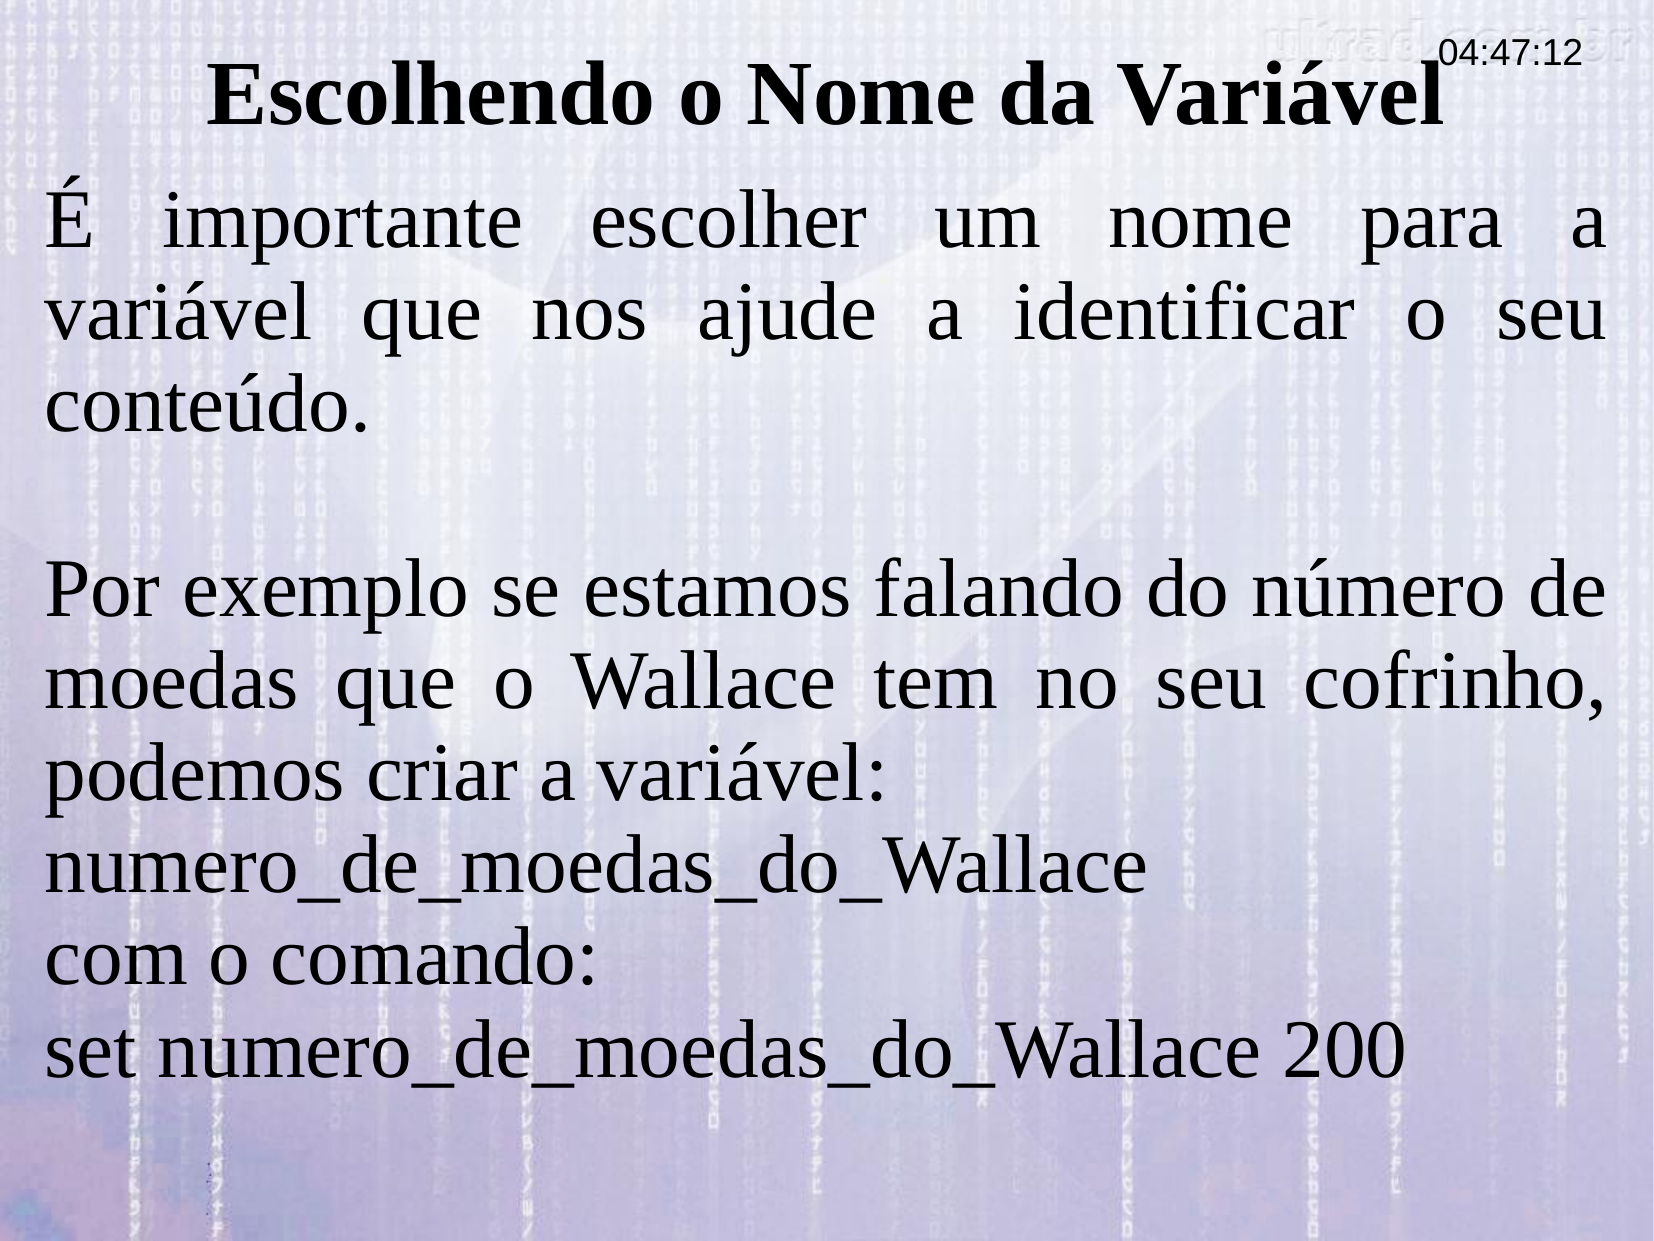

02:09:46
Escolhendo o Nome da Variável
É importante escolher um nome para a variável que nos ajude a identificar o seu conteúdo.
Por exemplo se estamos falando do número de moedas que o Wallace tem no seu cofrinho, podemos criar a variável:
numero_de_moedas_do_Wallace
com o comando:
set numero_de_moedas_do_Wallace 200